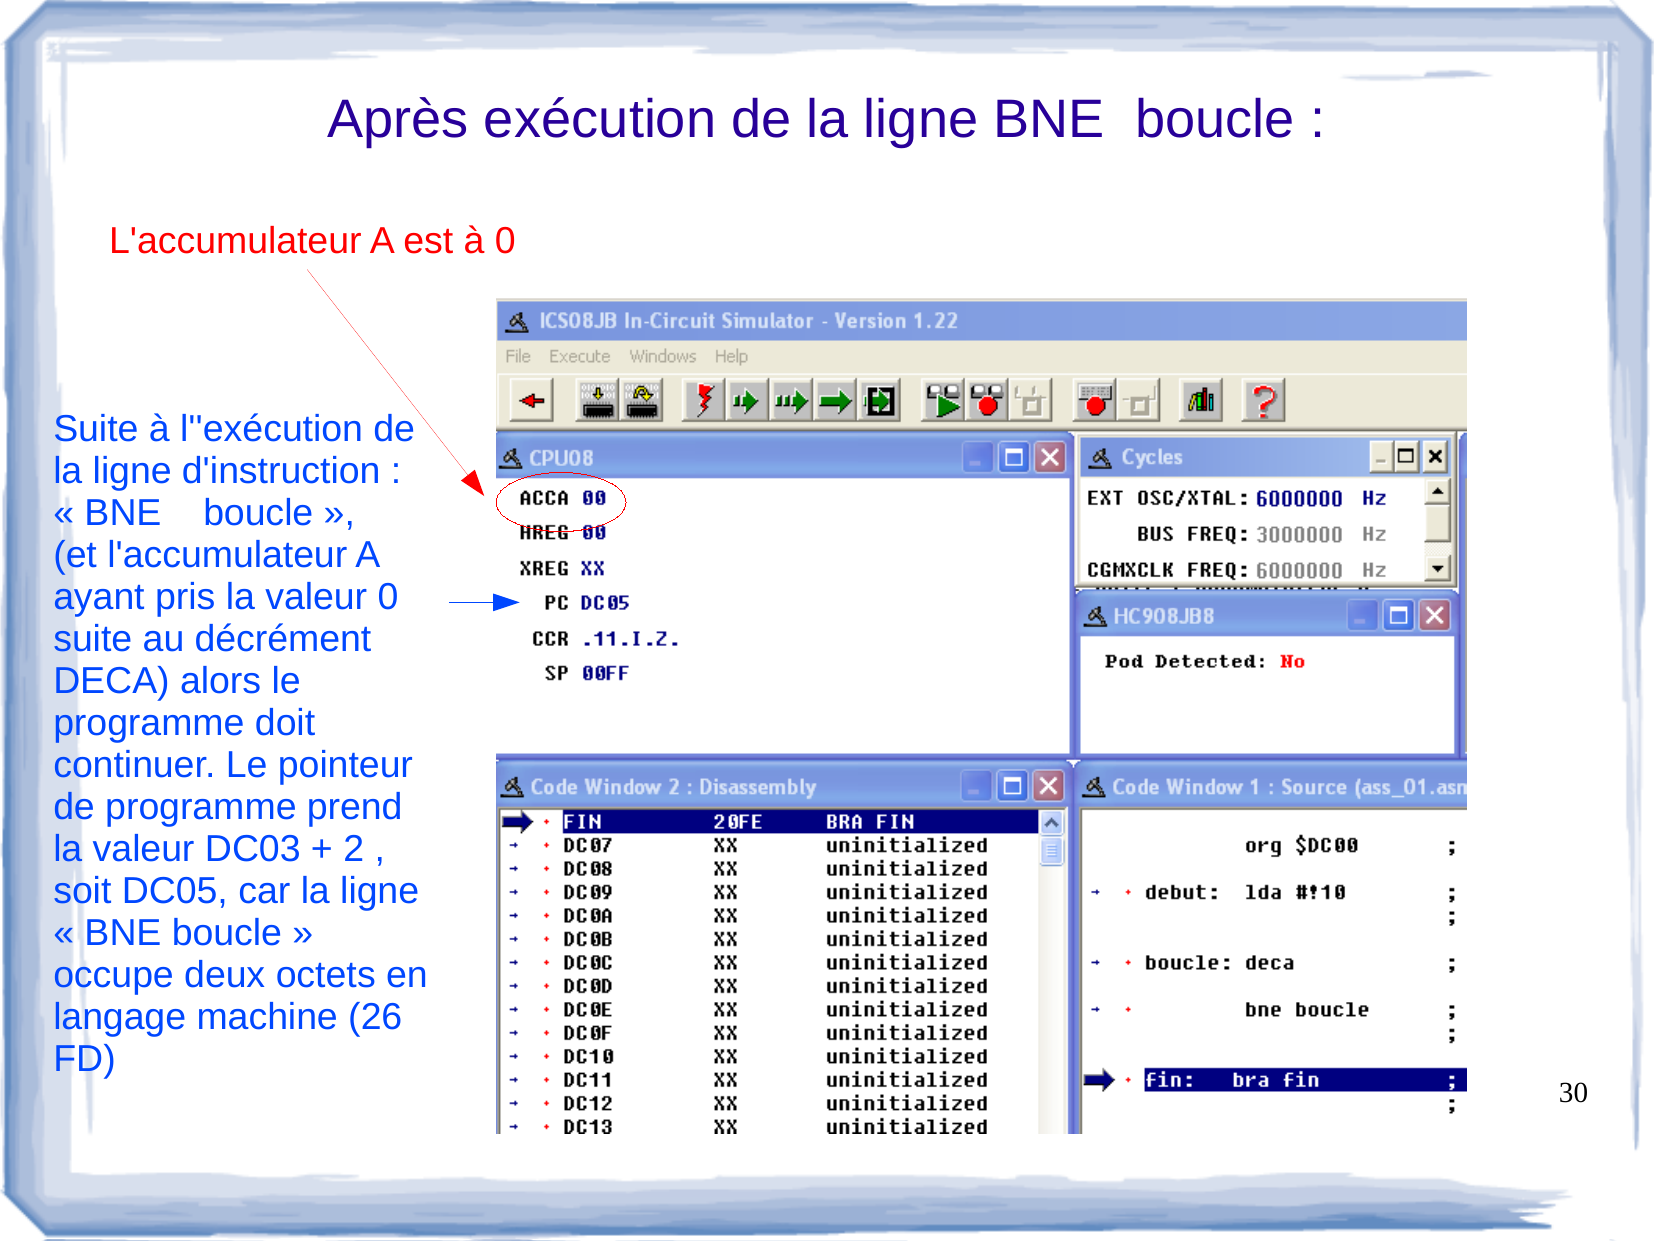

# Après exécution de la ligne BNE boucle :
L'accumulateur A est à 0
Suite à l''exécution de la ligne d'instruction : « BNE boucle »,
(et l'accumulateur A ayant pris la valeur 0 suite au décrément DECA) alors le programme doit continuer. Le pointeur de programme prend la valeur DC03 + 2 , soit DC05, car la ligne « BNE boucle » occupe deux octets en langage machine (26 FD)
30